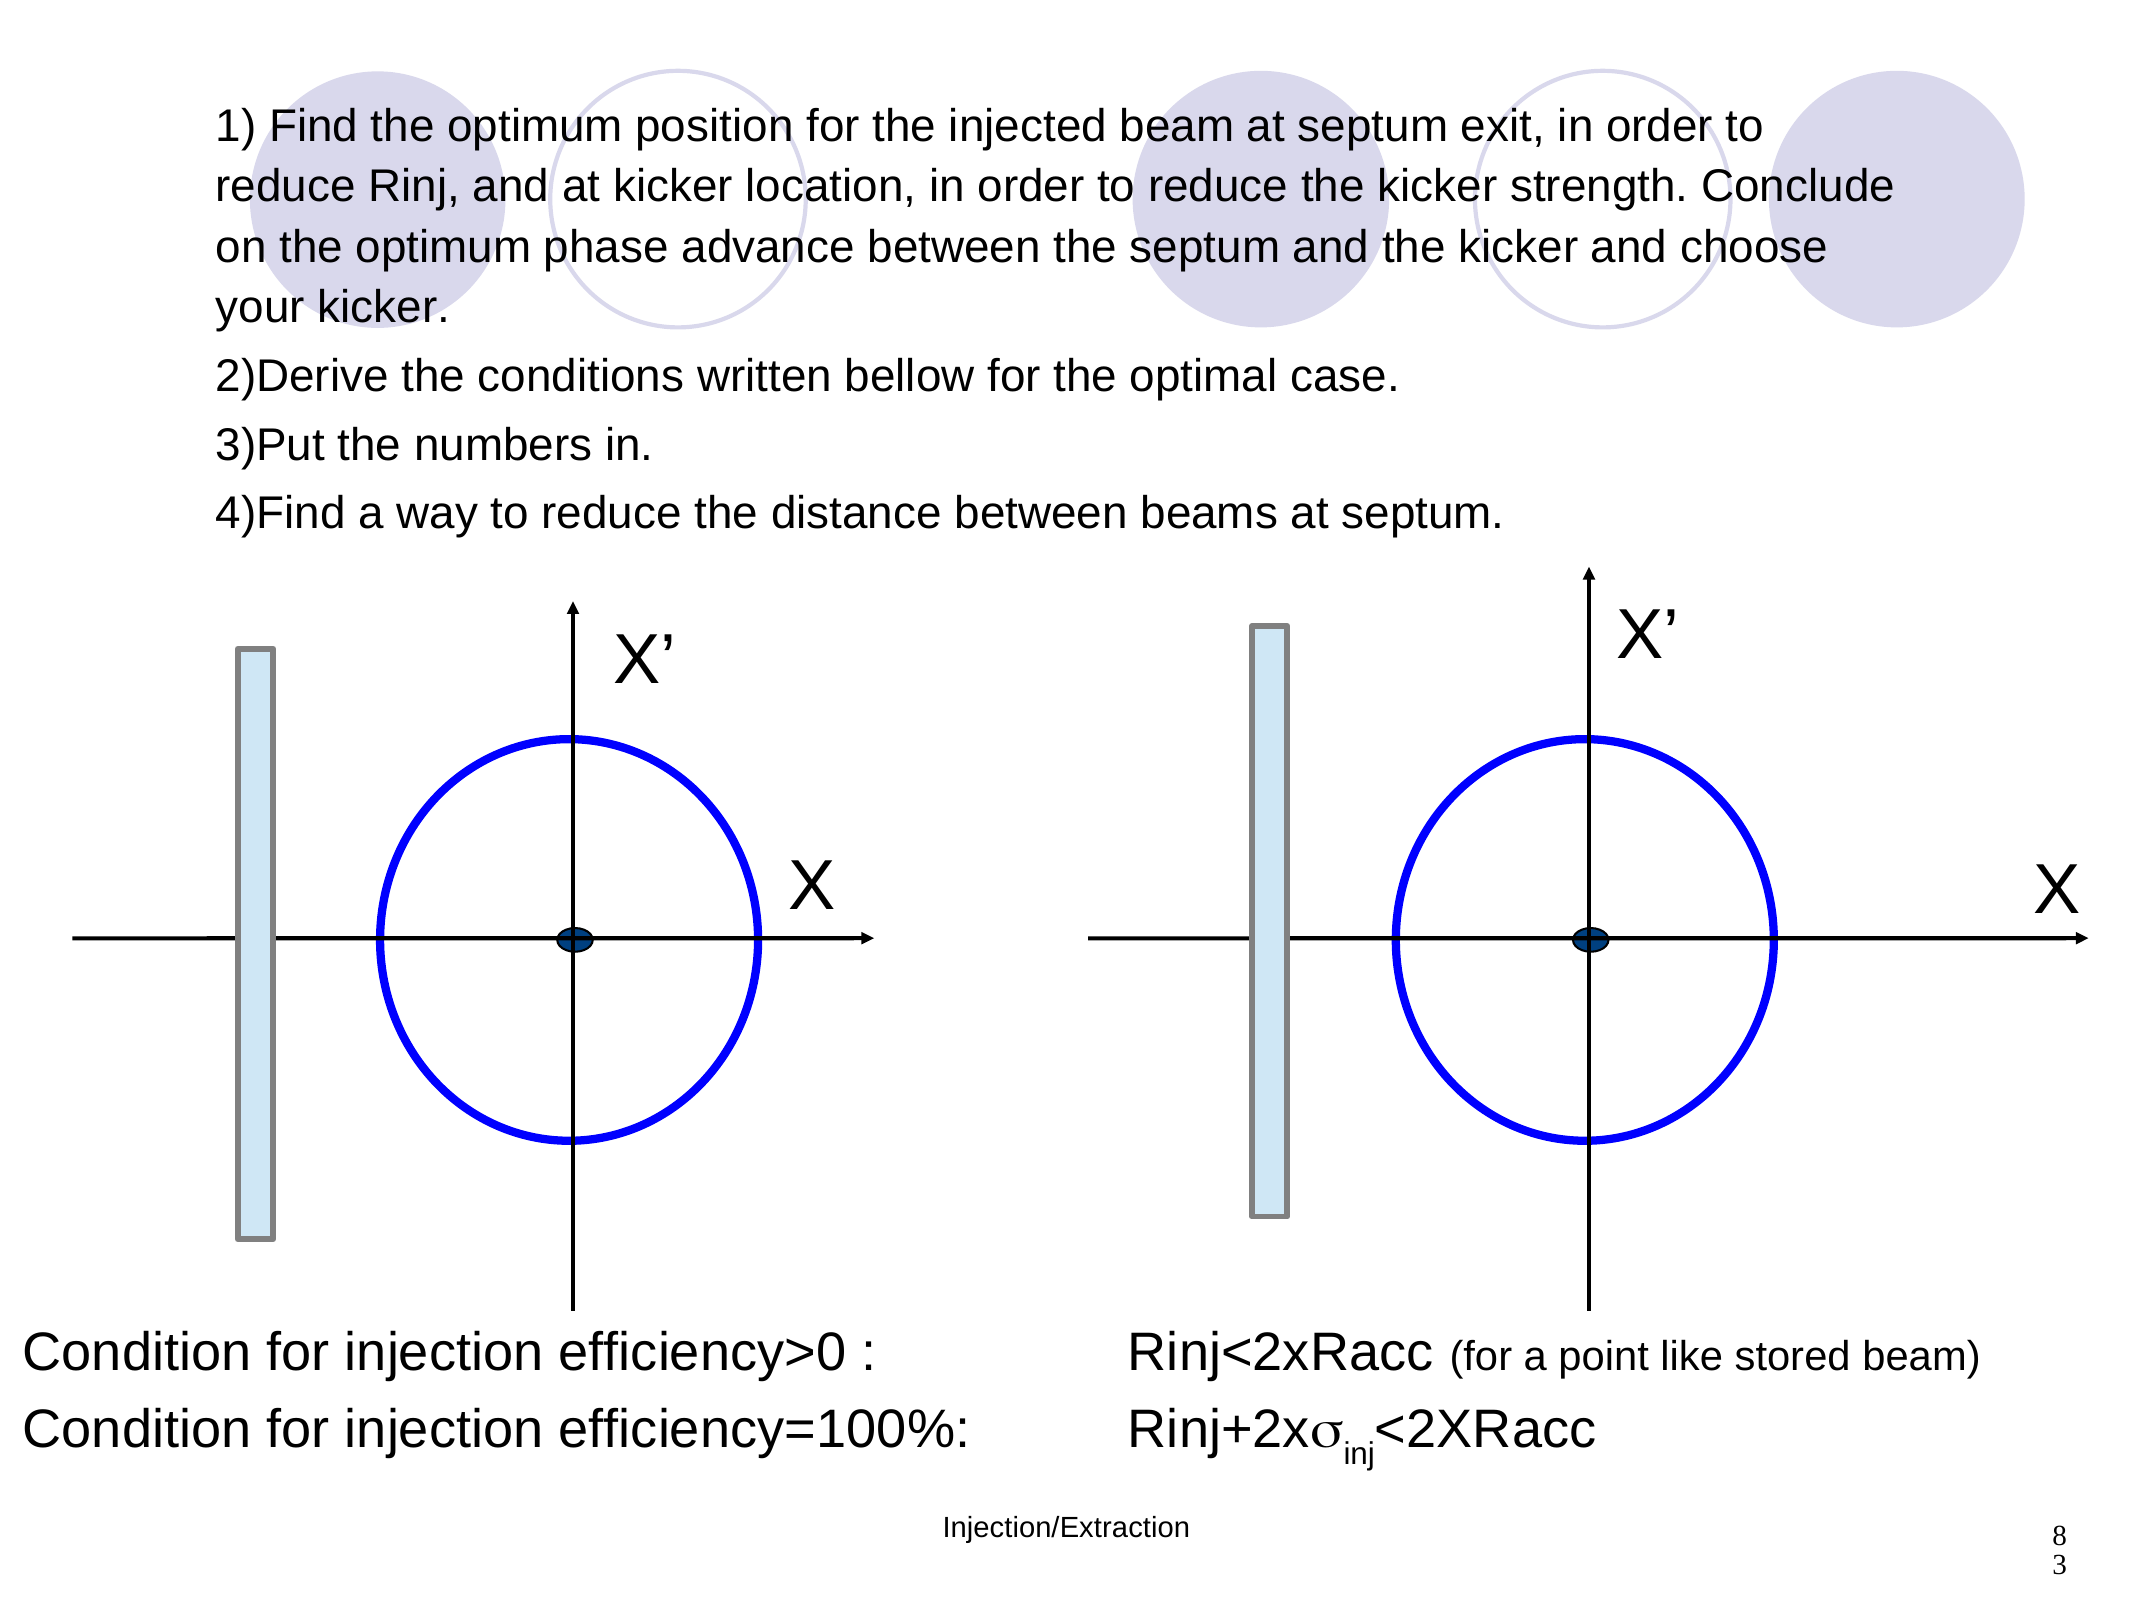

1) Find the optimum position for the injected beam at septum exit, in order to reduce Rinj, and at kicker location, in order to reduce the kicker strength. Conclude on the optimum phase advance between the septum and the kicker and choose your kicker.
2)Derive the conditions written bellow for the optimal case.
3)Put the numbers in.
4)Find a way to reduce the distance between beams at septum.
X’
X’
X
X
Condition for injection efficiency>0 : 				Rinj<2xRacc (for a point like stored beam)
Condition for injection efficiency=100%:			Rinj+2xsinj<2XRacc
83